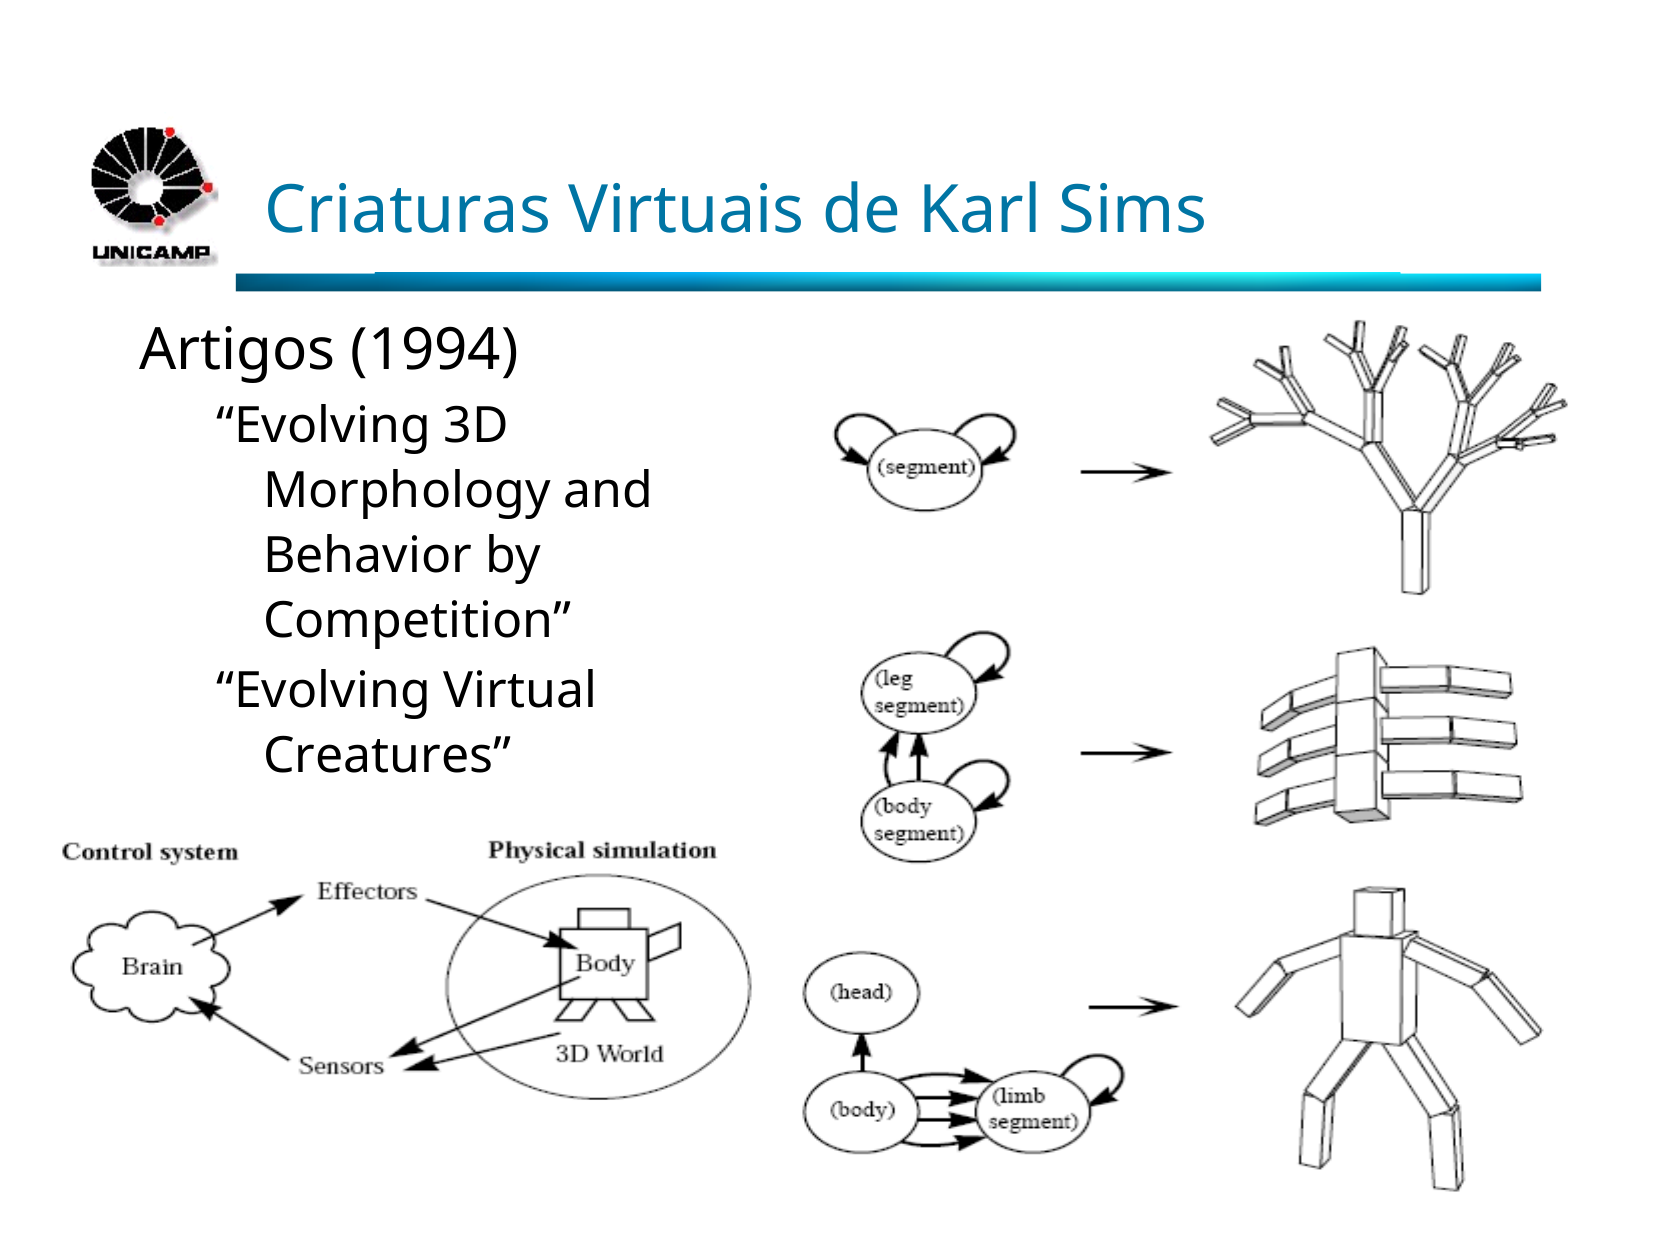

# Criaturas Virtuais de Karl Sims
Artigos (1994)
“Evolving 3D Morphology and Behavior by Competition”
“Evolving Virtual Creatures”